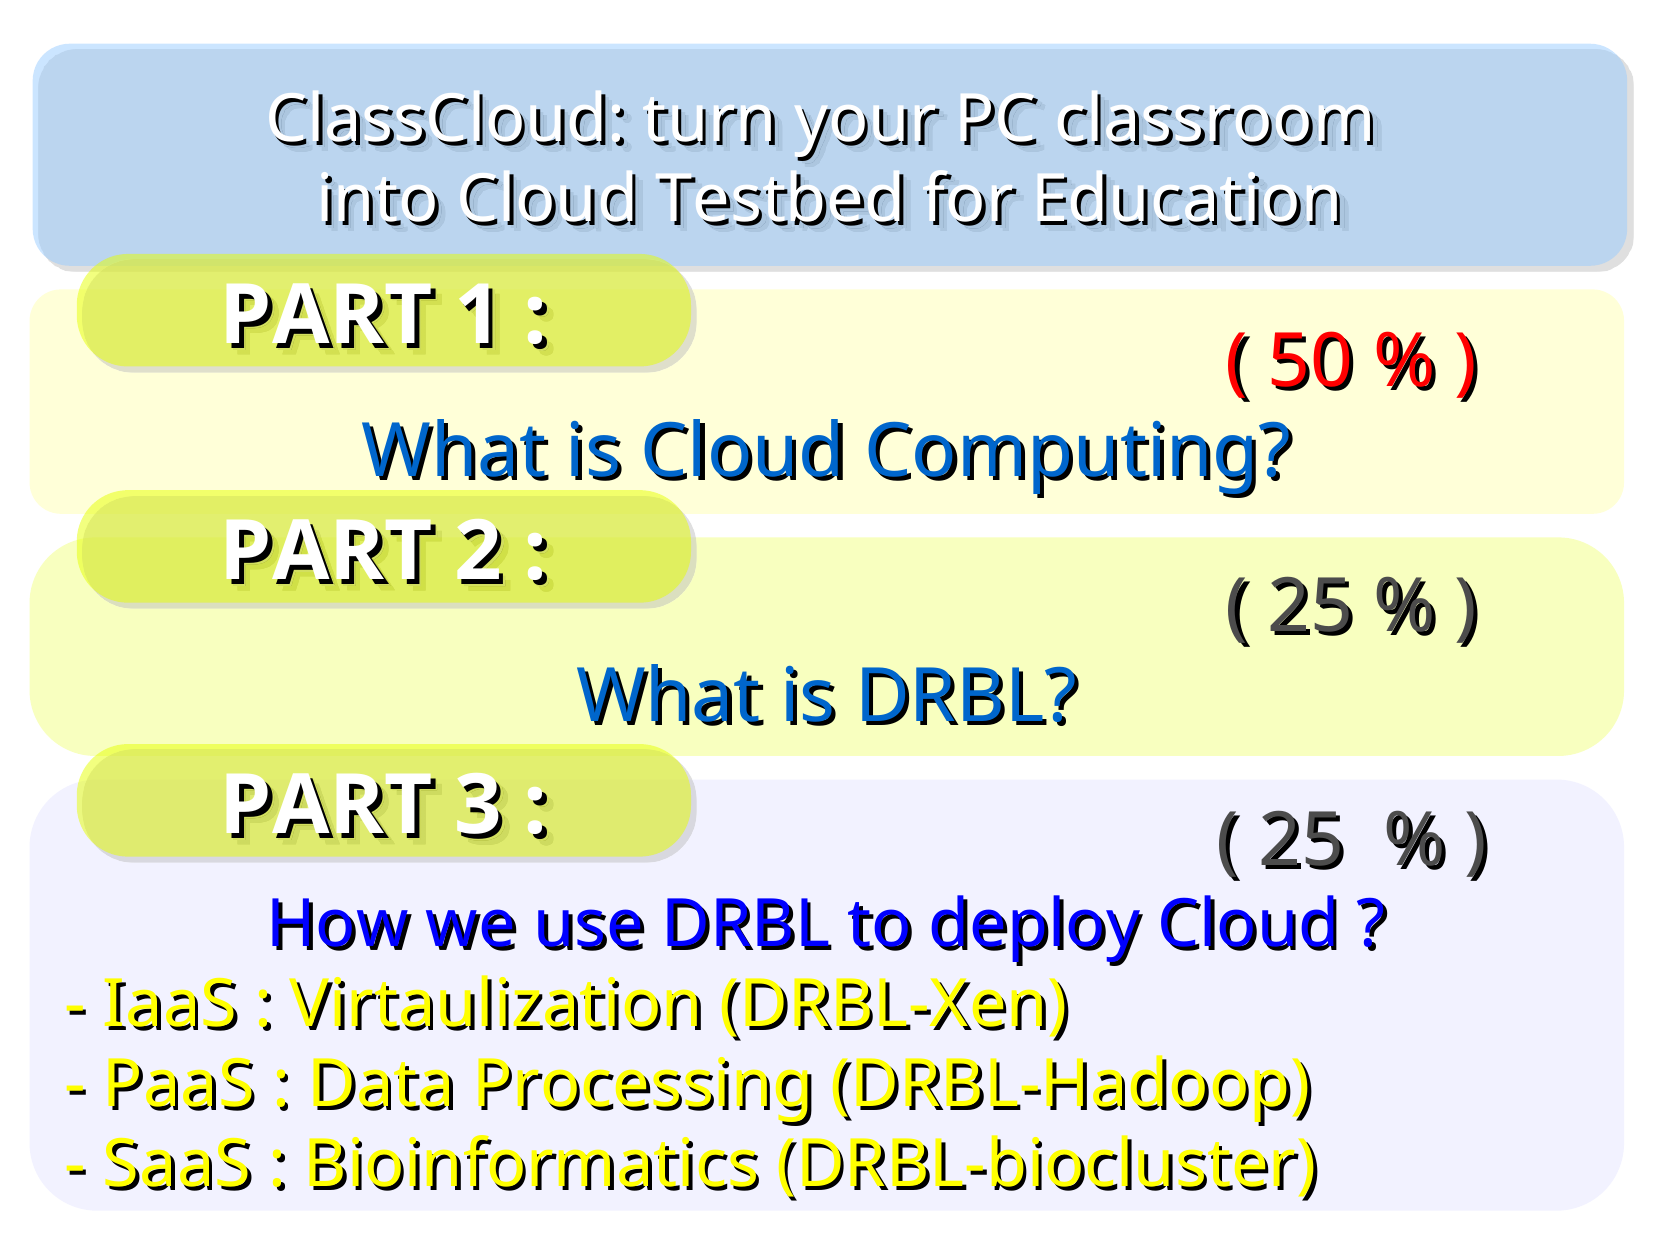

ClassCloud: turn your PC classroom
into Cloud Testbed for Education
PART 1 :
							( 50 % )
What is Cloud Computing?
PART 2 :
							( 25 % )
What is DRBL?
PART 3 :
							( 25 % )
How we use DRBL to deploy Cloud ?
- IaaS : Virtaulization (DRBL-Xen)
- PaaS : Data Processing (DRBL-Hadoop)
- SaaS : Bioinformatics (DRBL-biocluster)